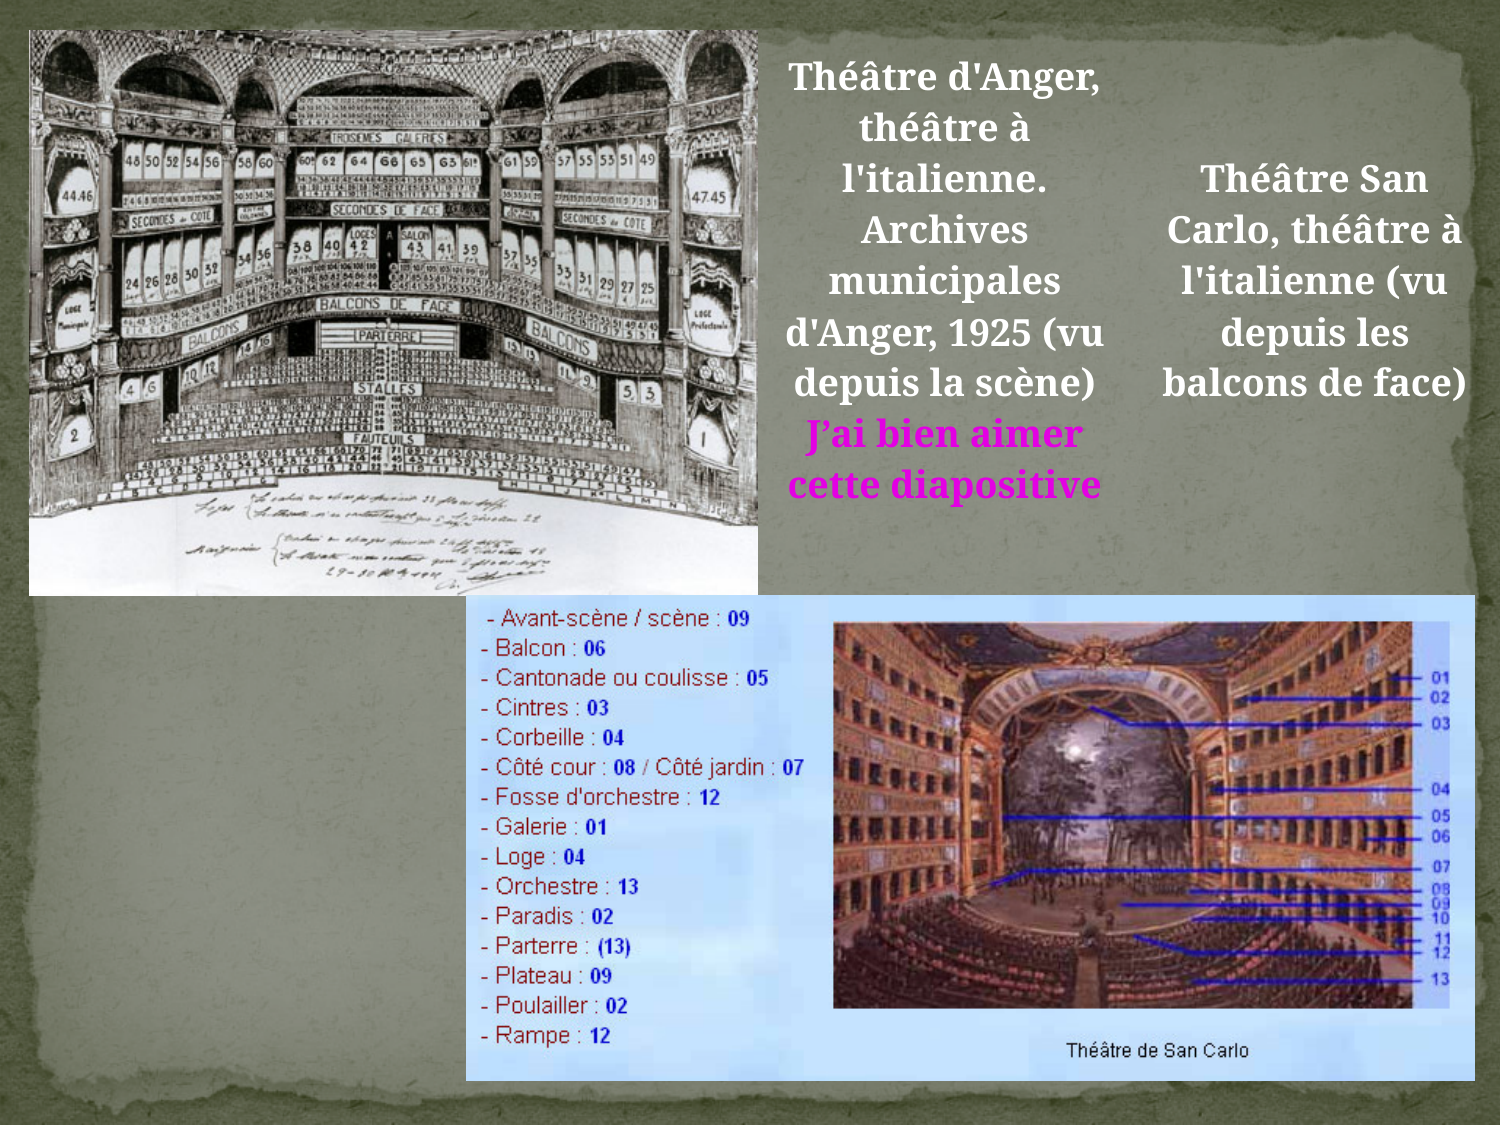

| Théâtre d'Anger, théâtre à l'italienne. Archives municipales d'Anger, 1925 (vu depuis la scène) J’ai bien aimer cette diapositive | Théâtre San Carlo, théâtre à l'italienne (vu depuis les balcons de face) |
| --- | --- |